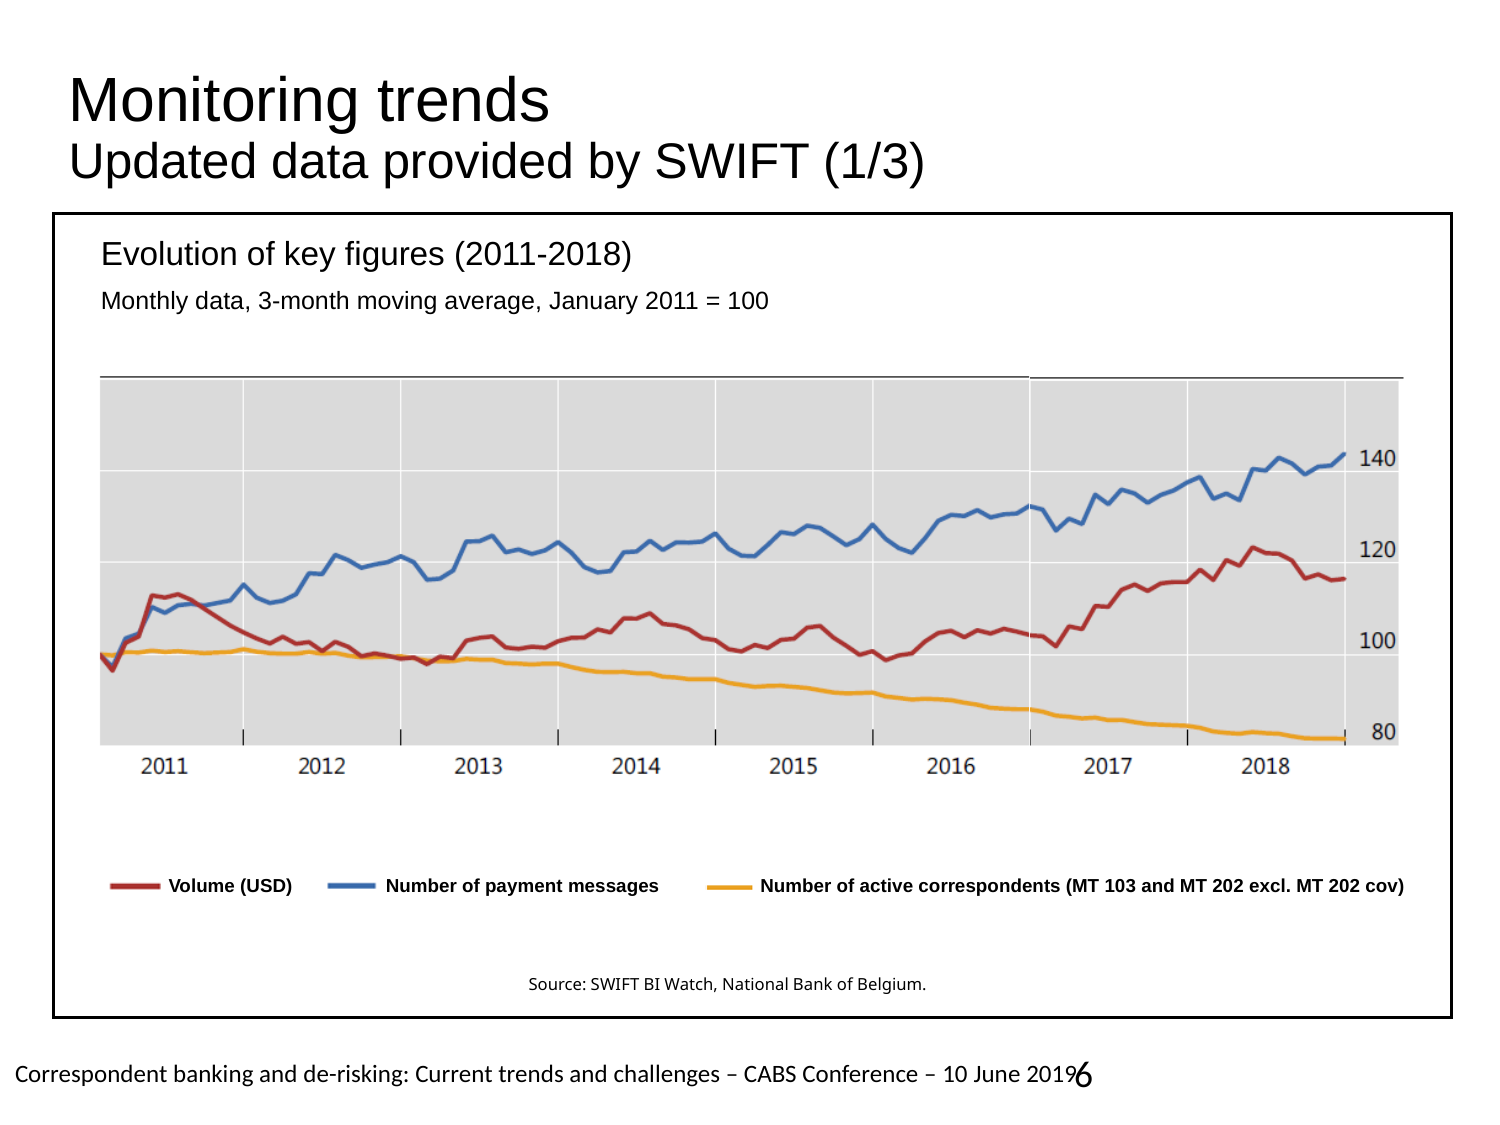

Monitoring trends
Updated data provided by SWIFT (1/3)
Evolution of key figures (2011-2018)
Monthly data, 3-month moving average, January 2011 = 100
Number of payment messages
Number of active correspondents (MT 103 and MT 202 excl. MT 202 cov)
Volume (USD)
Source: SWIFT BI Watch, National Bank of Belgium.
Correspondent banking and de-risking: Current trends and challenges – CABS Conference – 10 June 2019